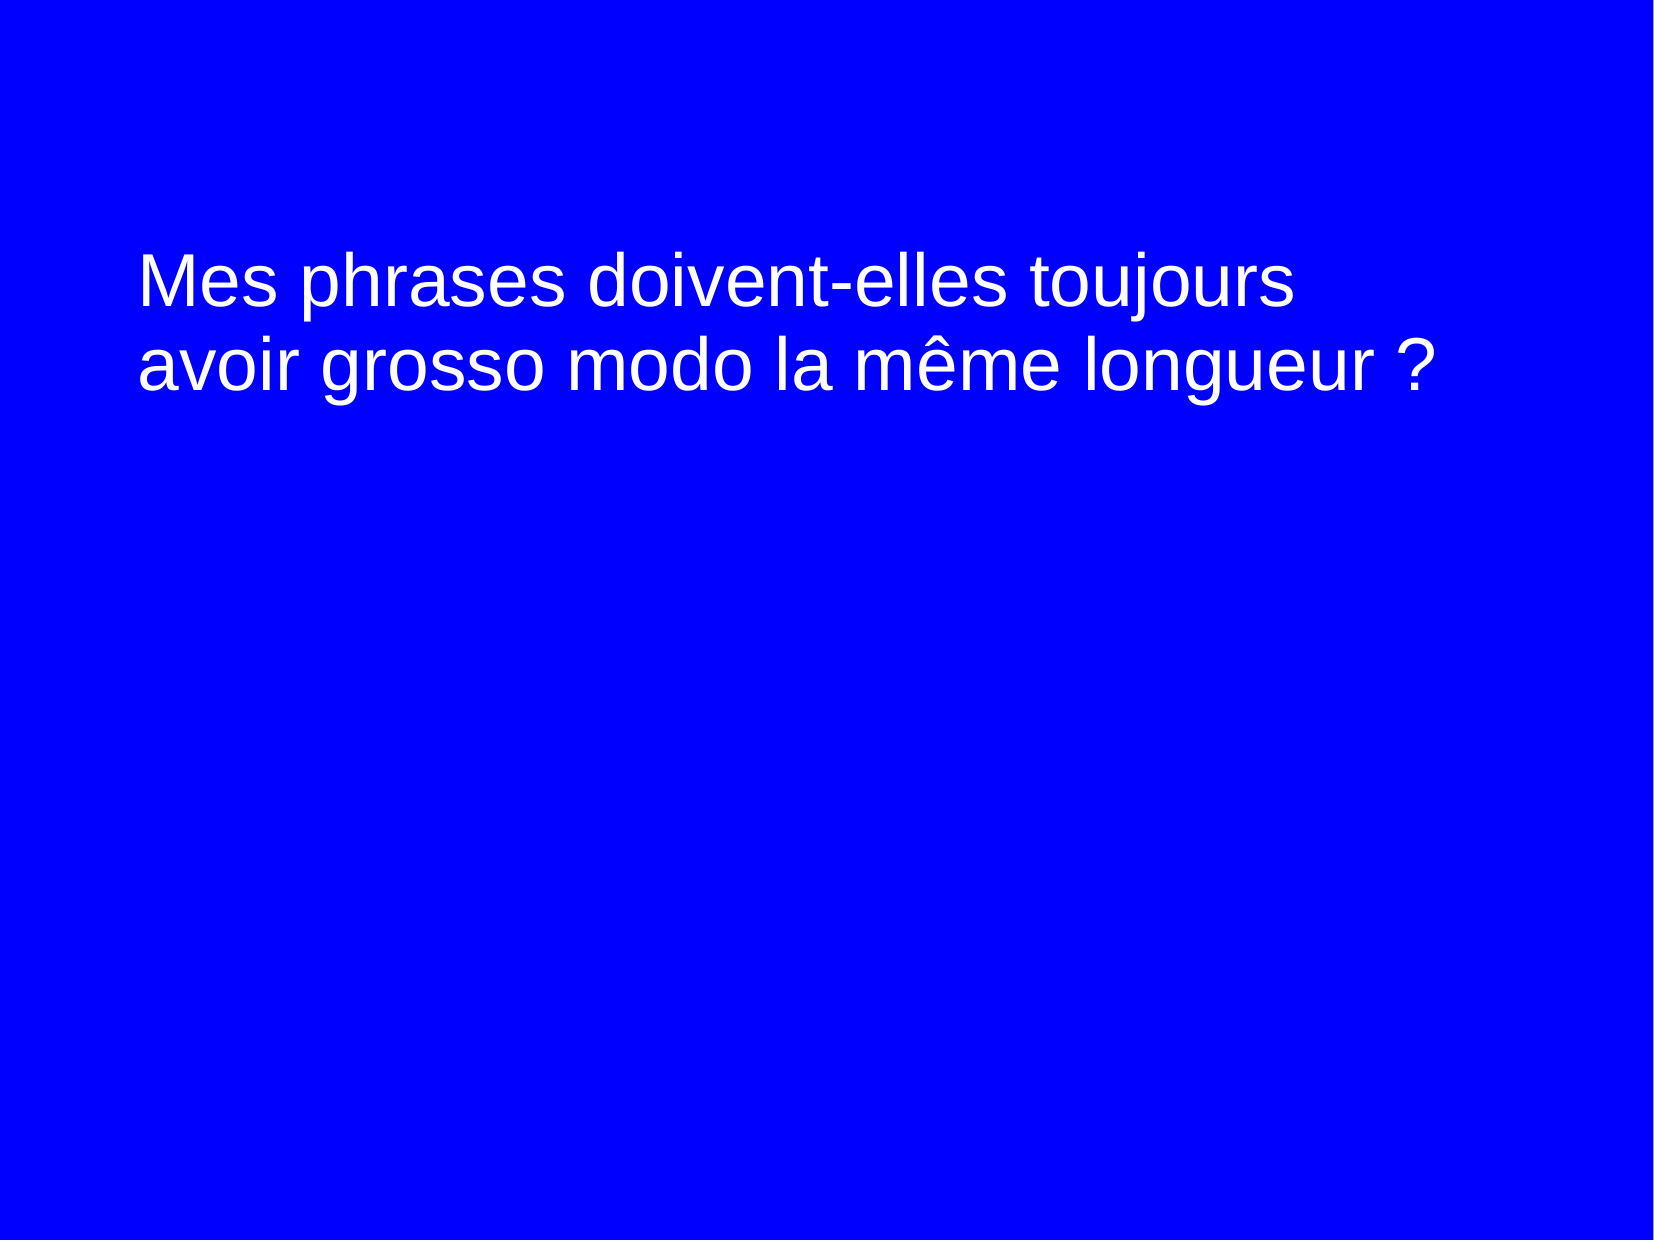

Mes phrases doivent-elles toujours avoir grosso modo la même longueur ?